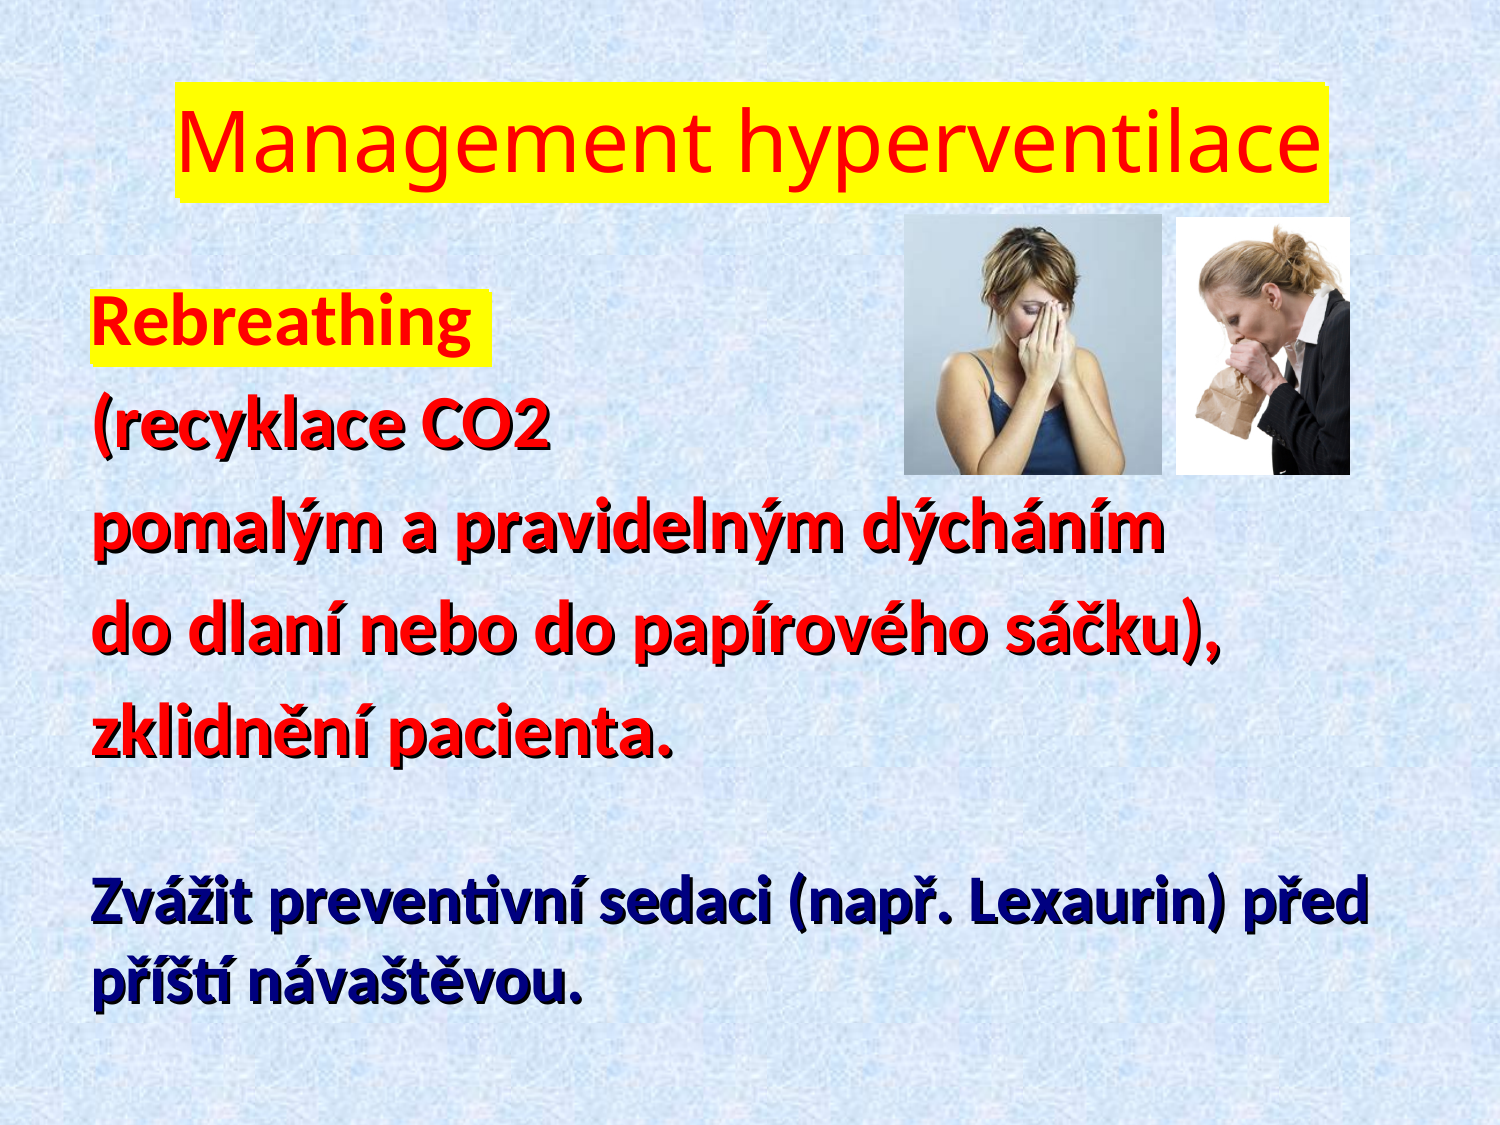

# Management hyperventilace
Rebreathing
(recyklace CO2
pomalým a pravidelným dýcháním
do dlaní nebo do papírového sáčku),
zklidnění pacienta.
Zvážit preventivní sedaci (např. Lexaurin) před příští návaštěvou.